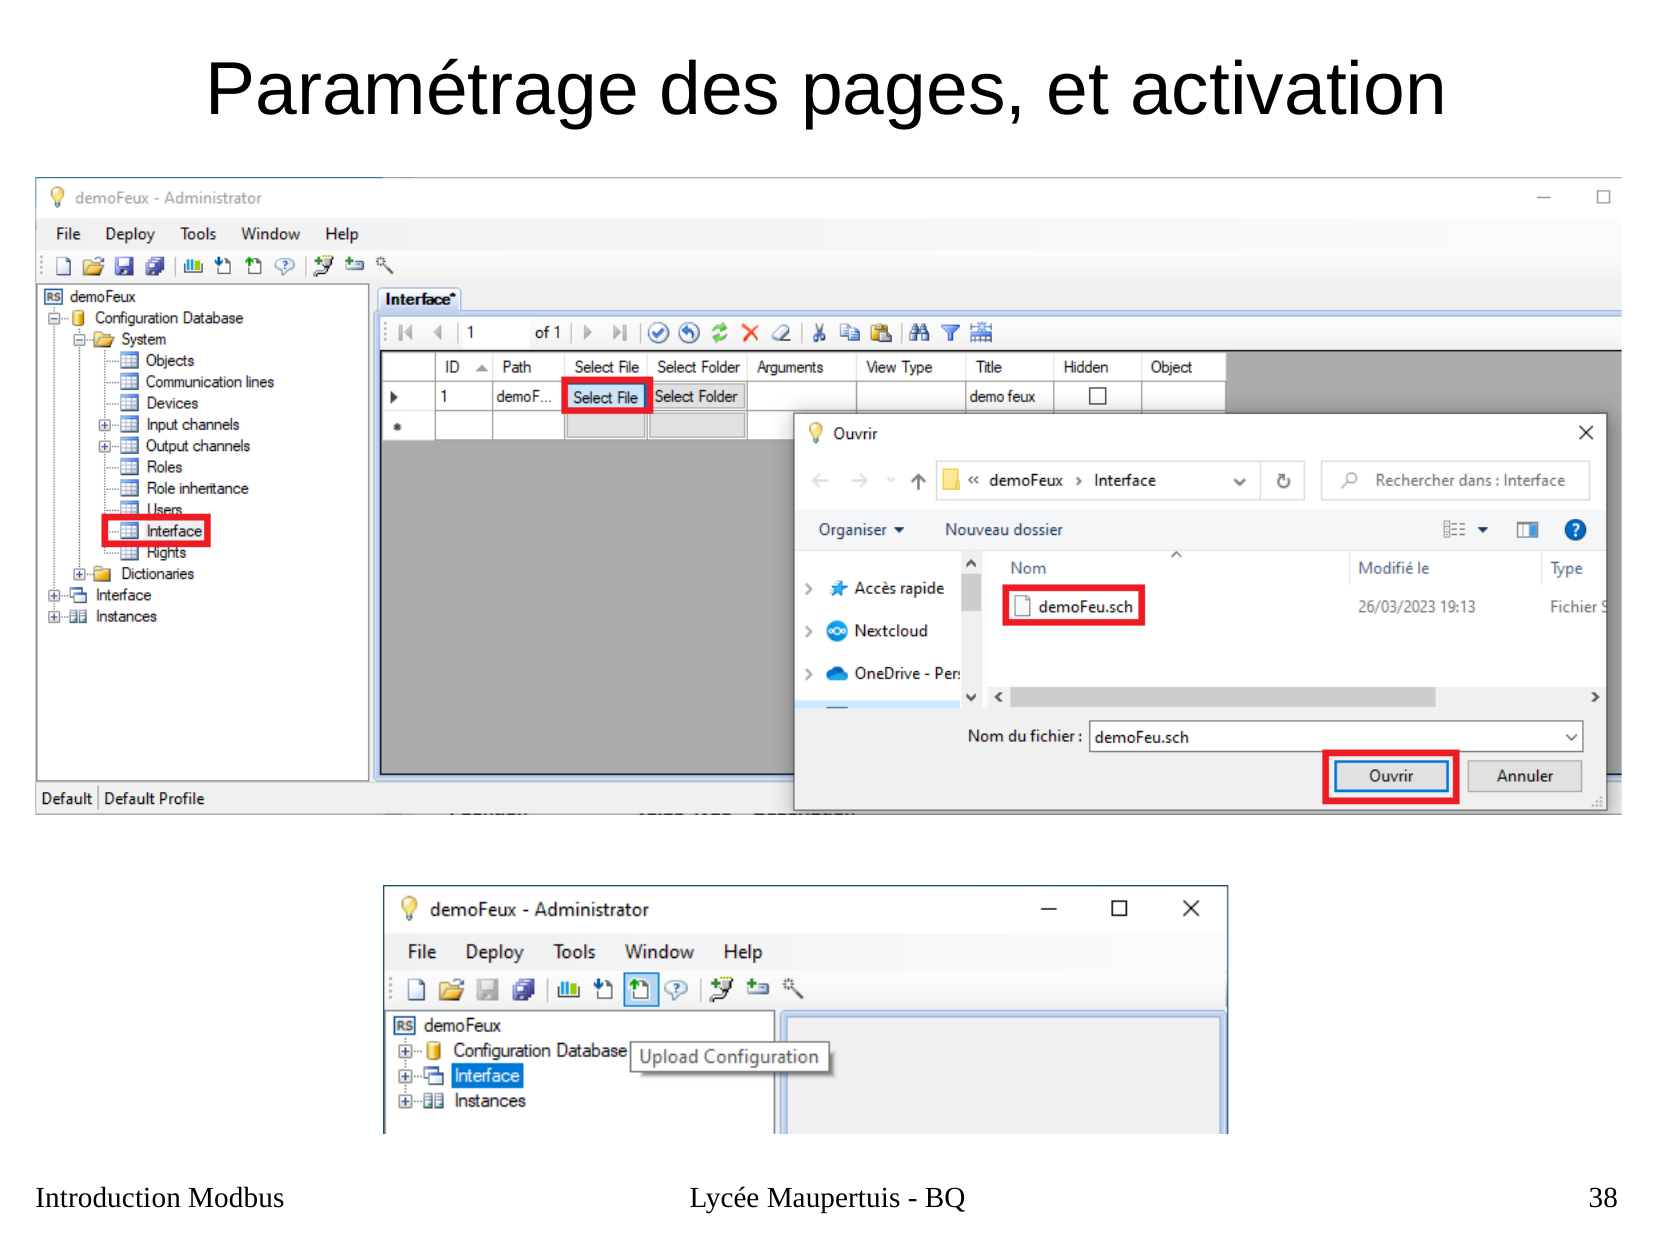

# Paramétrage des pages, et activation
Introduction Modbus
Lycée Maupertuis - BQ
38